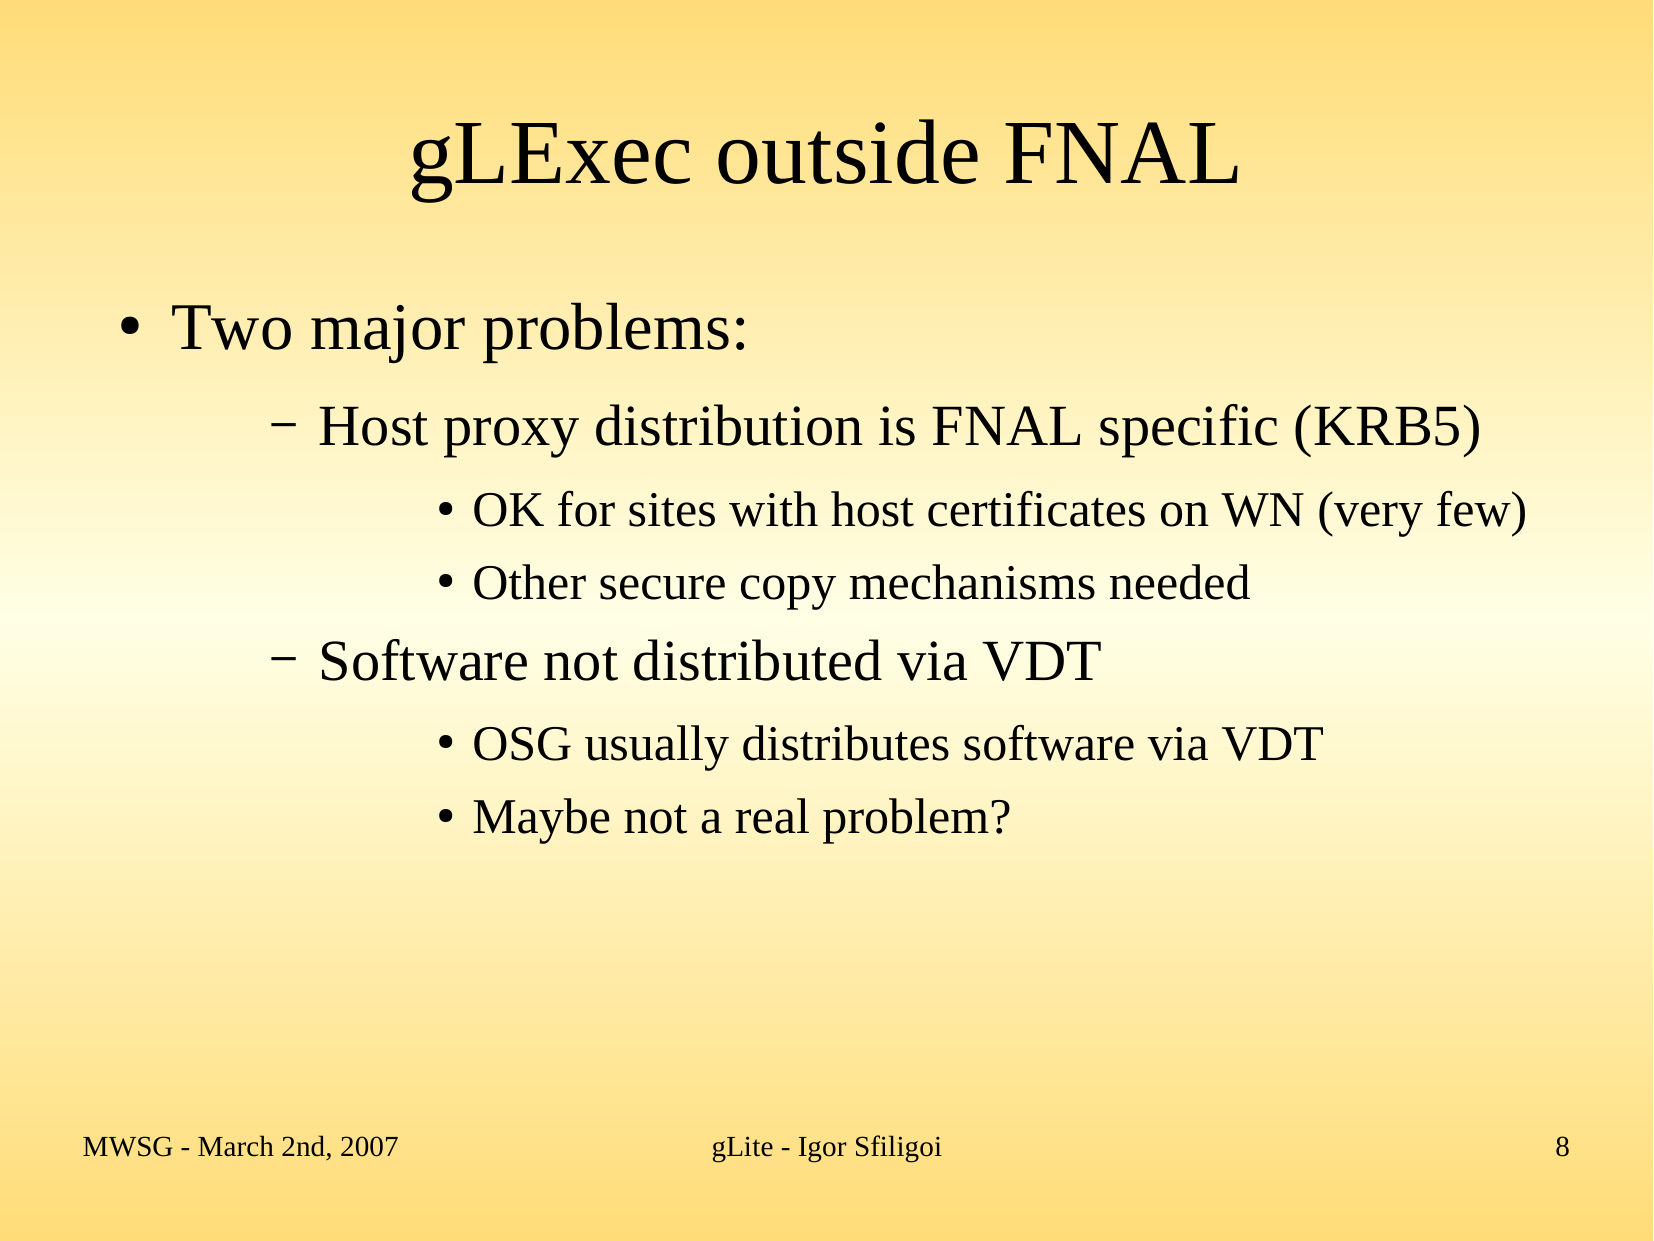

# gLExec outside FNAL
Two major problems:
Host proxy distribution is FNAL specific (KRB5)
OK for sites with host certificates on WN (very few)
Other secure copy mechanisms needed
Software not distributed via VDT
OSG usually distributes software via VDT
Maybe not a real problem?
MWSG - March 2nd, 2007
gLite - Igor Sfiligoi
8